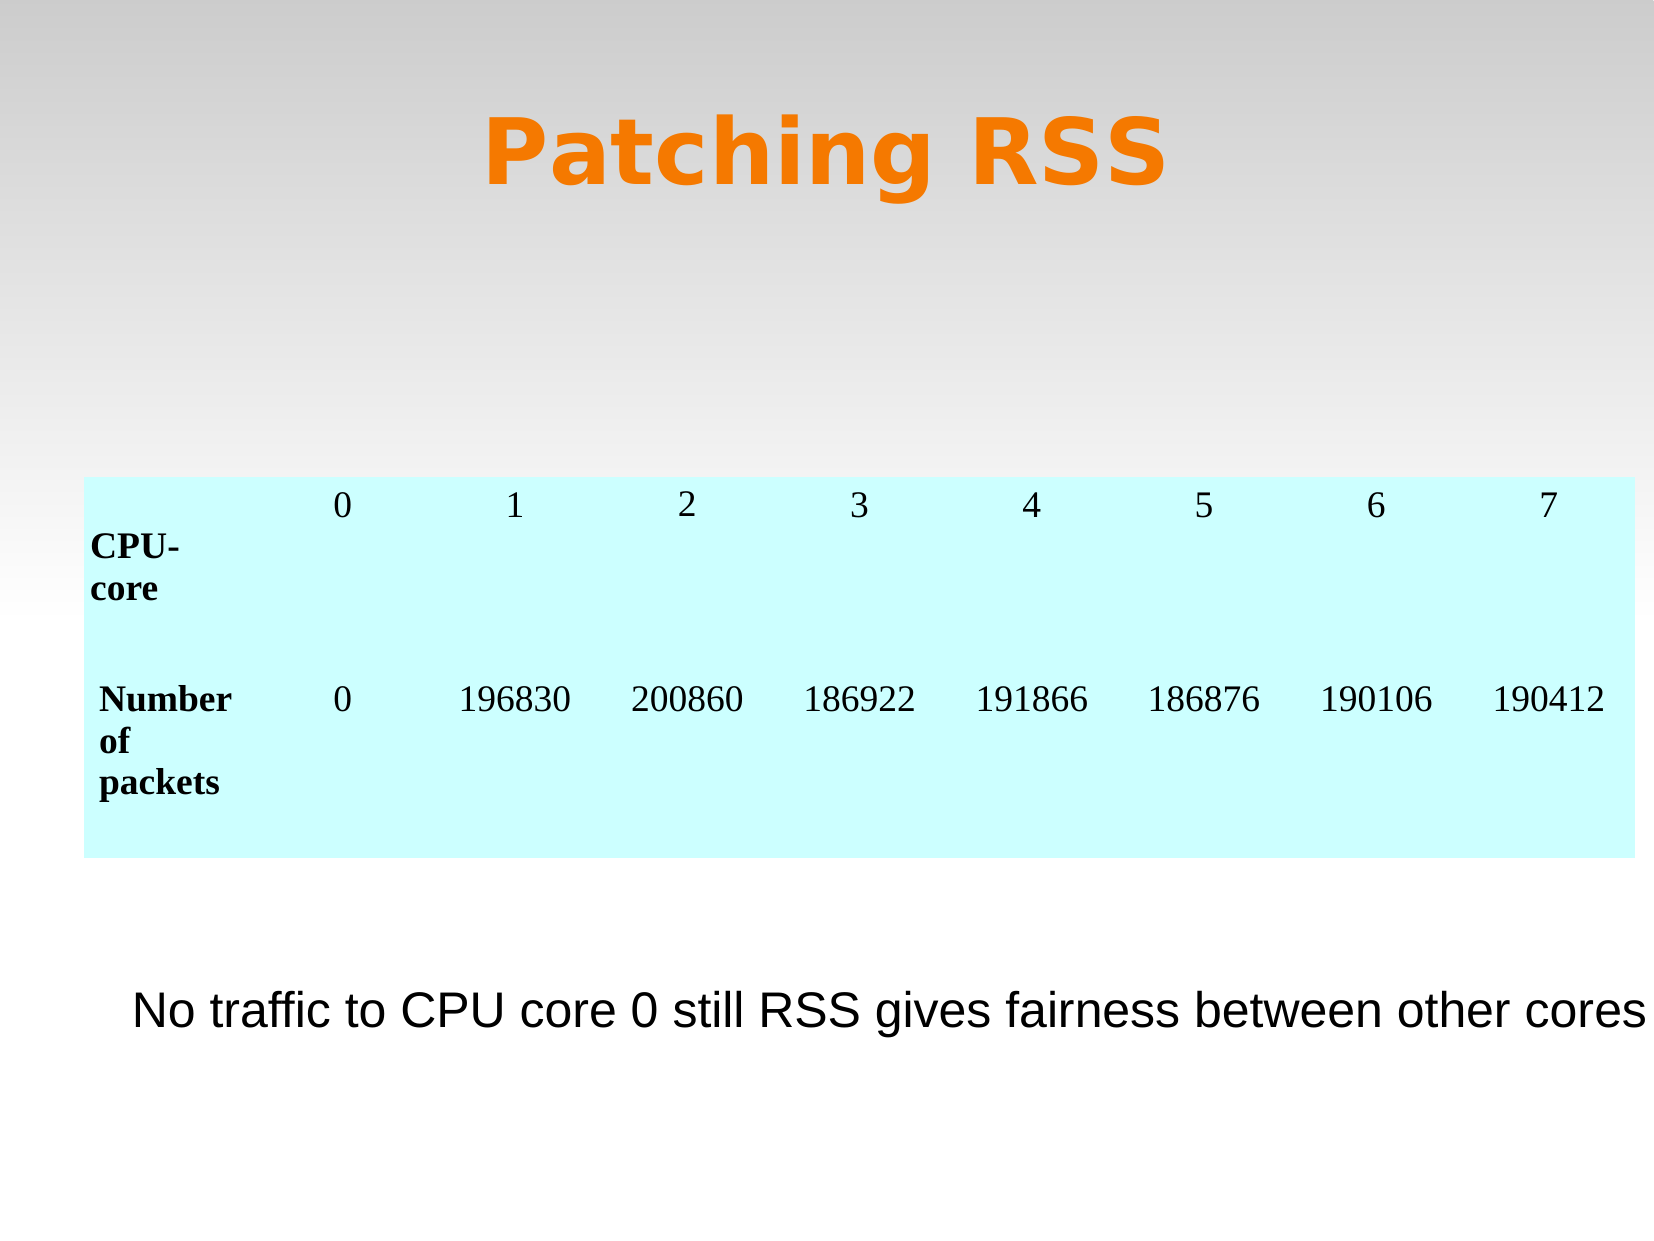

# Patching RSS
| CPU- core | 0 | 1 | 2 | 3 | 4 | 5 | 6 | 7 |
| --- | --- | --- | --- | --- | --- | --- | --- | --- |
| Number of packets | 0 | 196830 | 200860 | 186922 | 191866 | 186876 | 190106 | 190412 |
No traffic to CPU core 0 still RSS gives fairness between other cores